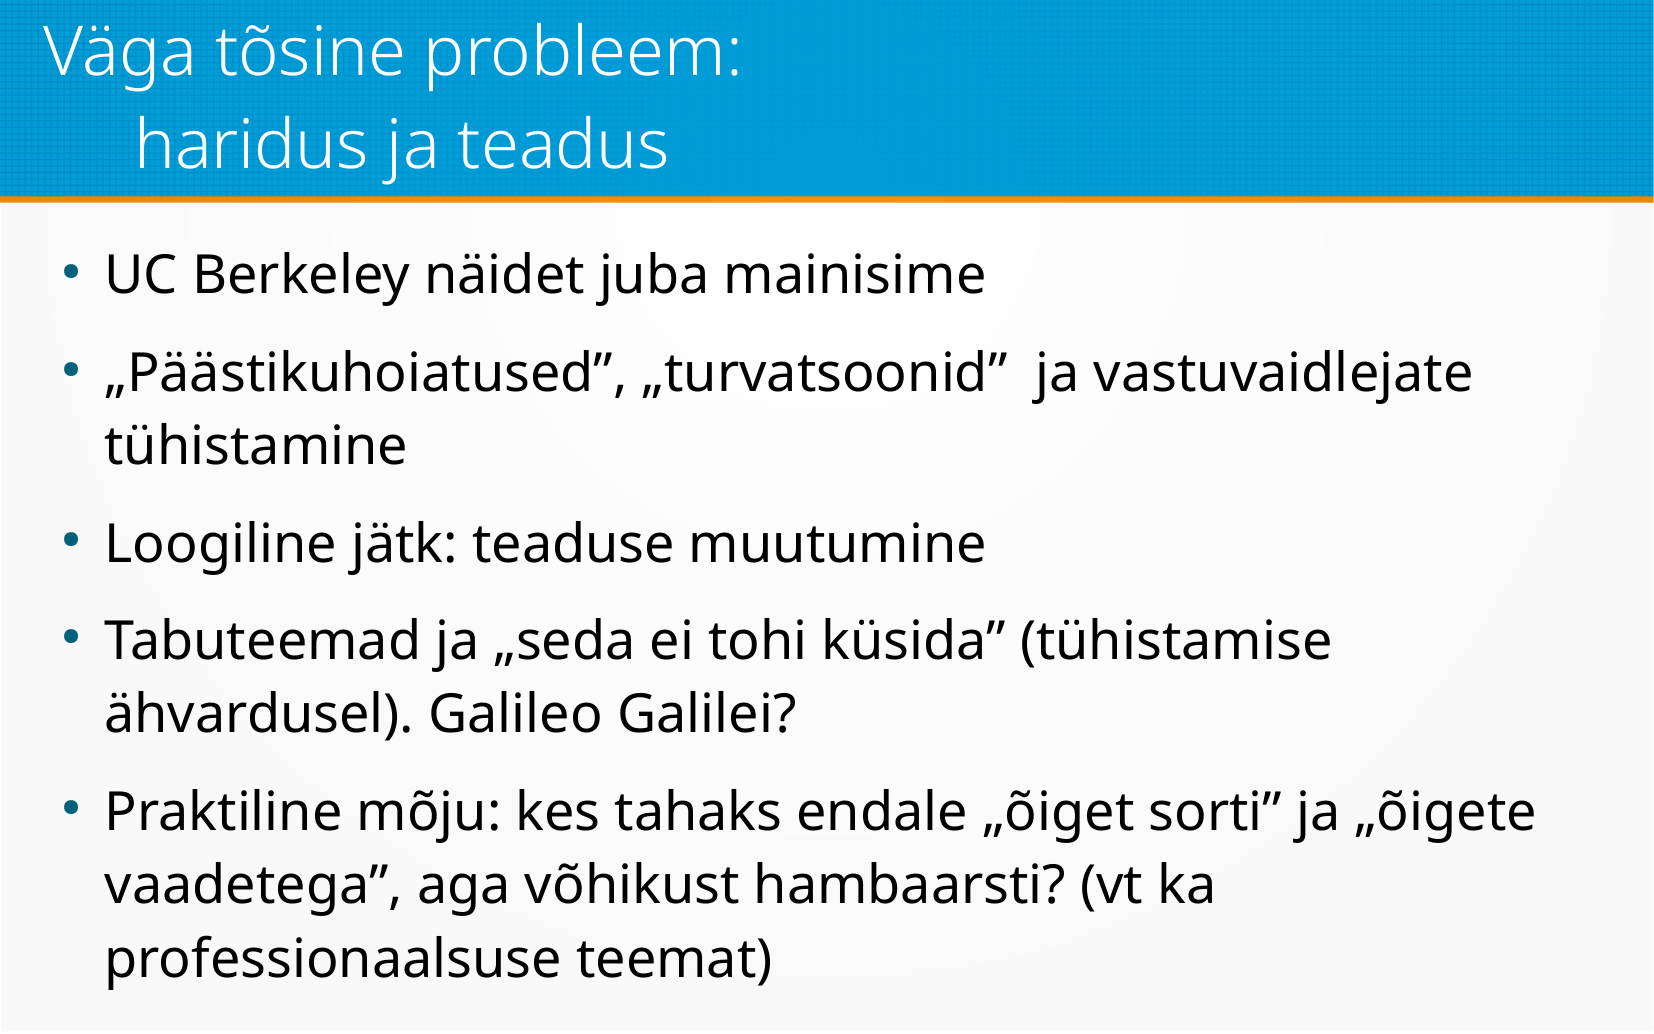

# Väga tõsine probleem: haridus ja teadus
UC Berkeley näidet juba mainisime
„Päästikuhoiatused”, „turvatsoonid” ja vastuvaidlejate tühistamine
Loogiline jätk: teaduse muutumine
Tabuteemad ja „seda ei tohi küsida” (tühistamise ähvardusel). Galileo Galilei?
Praktiline mõju: kes tahaks endale „õiget sorti” ja „õigete vaadetega”, aga võhikust hambaarsti? (vt ka professionaalsuse teemat)